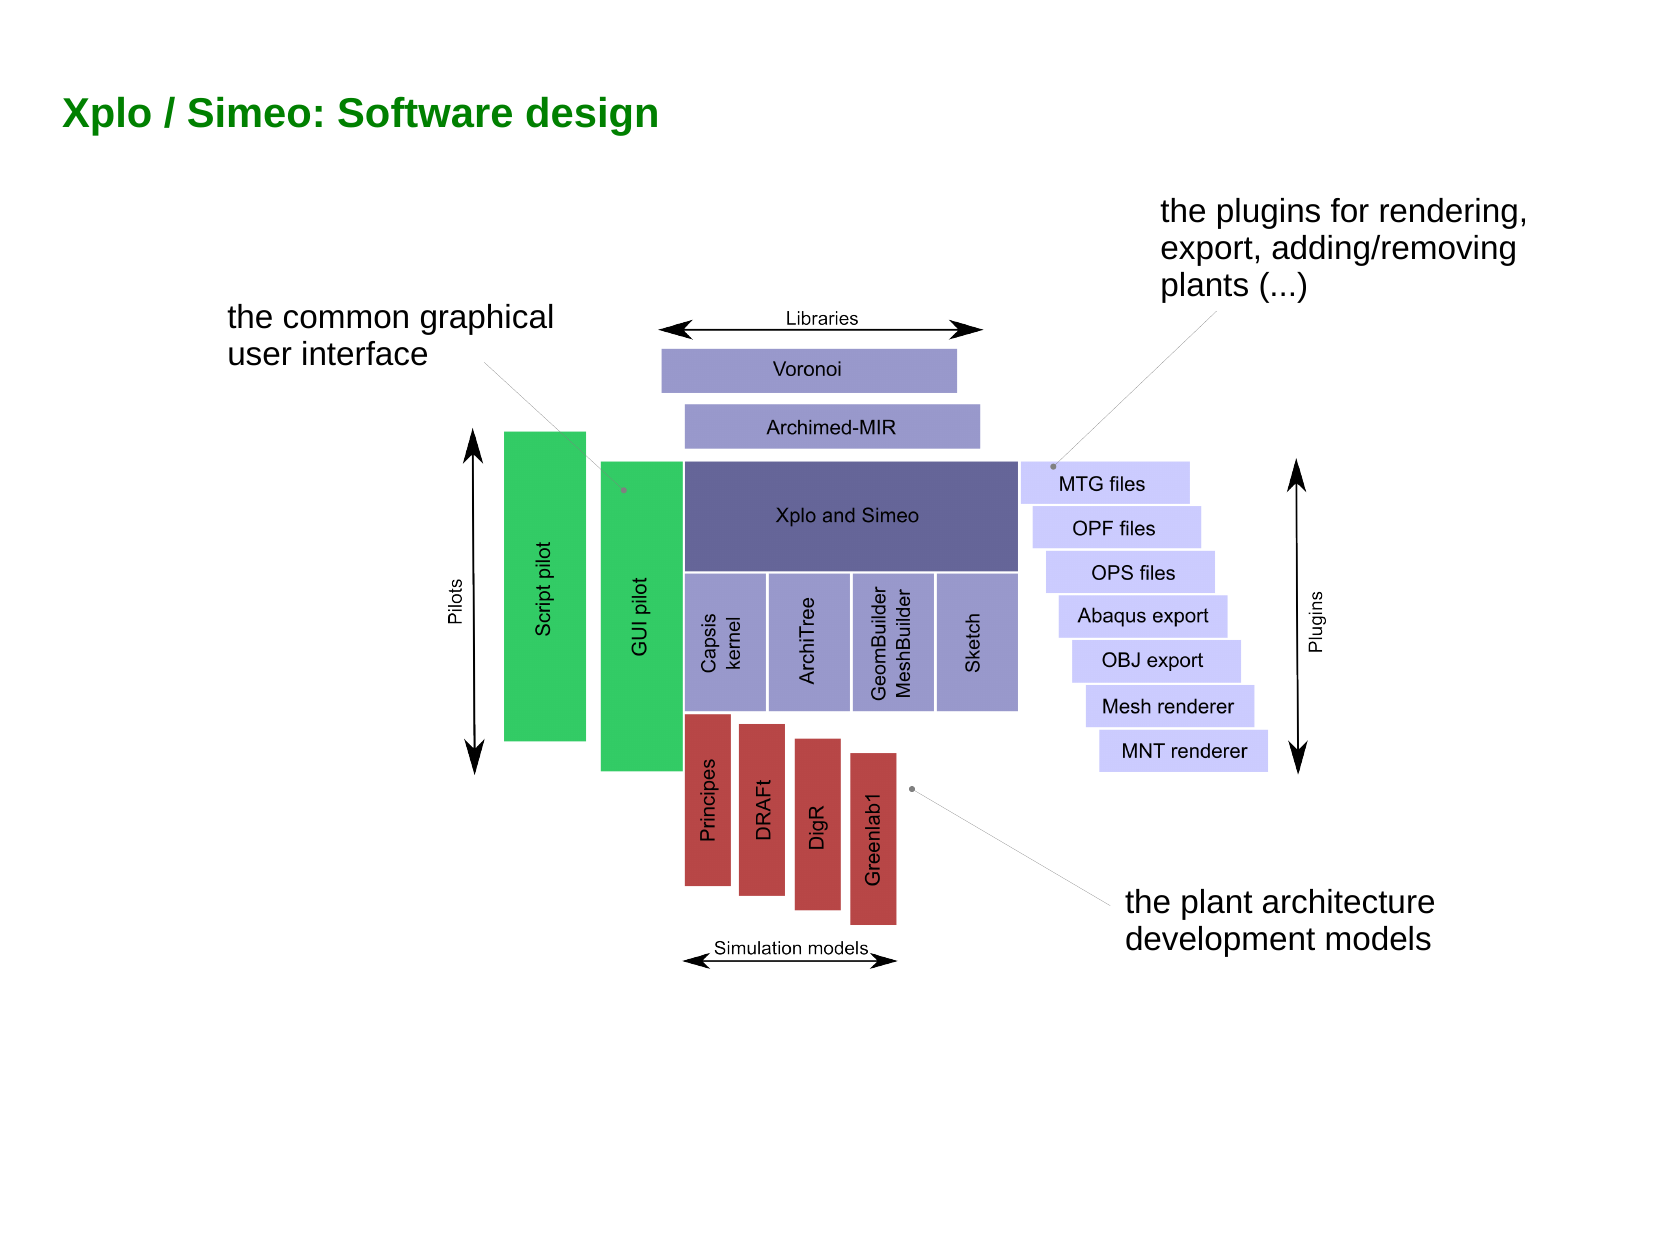

Xplo / Simeo: Software design
the plugins for rendering, export, adding/removing plants (...)
the common graphical user interface
the plant architecture development models